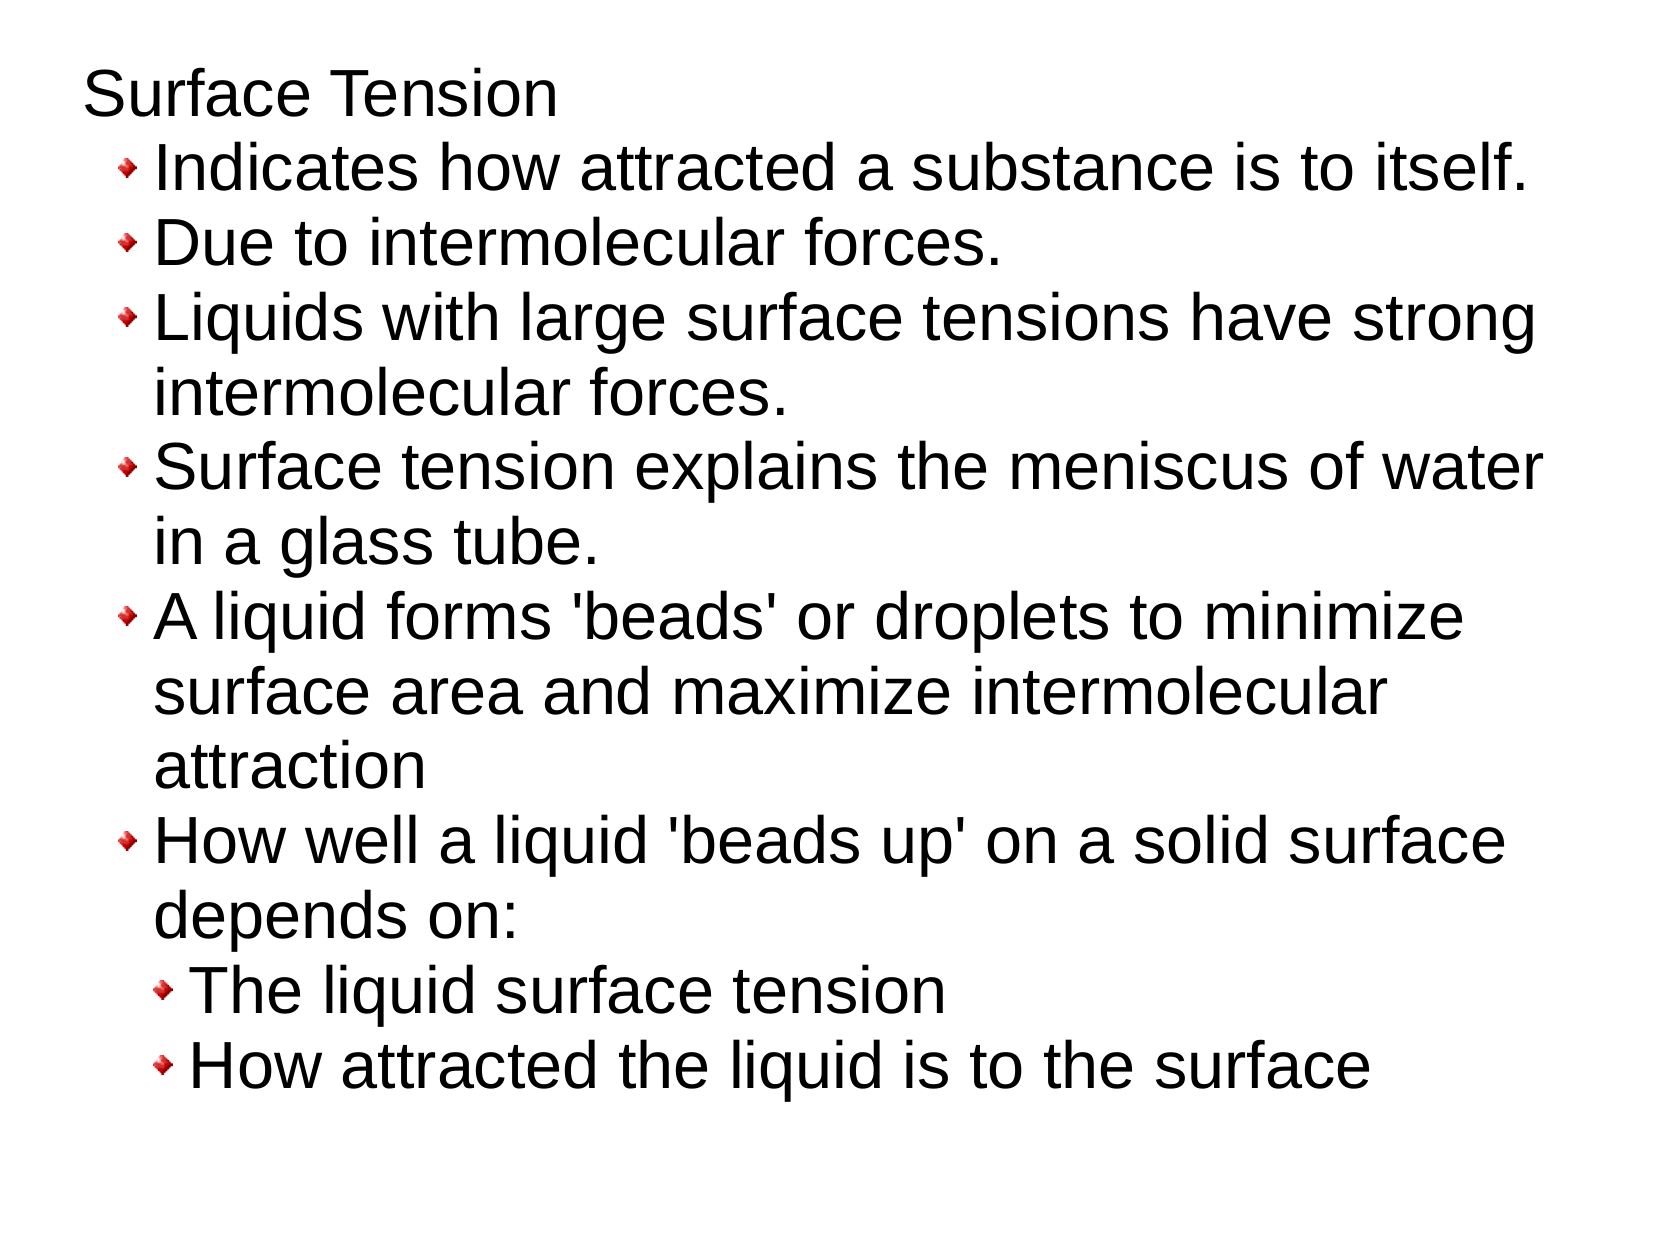

# Surface Tension
Indicates how attracted a substance is to itself.
Due to intermolecular forces.
Liquids with large surface tensions have strong intermolecular forces.
Surface tension explains the meniscus of water in a glass tube.
A liquid forms 'beads' or droplets to minimize surface area and maximize intermolecular attraction
How well a liquid 'beads up' on a solid surface depends on:
The liquid surface tension
How attracted the liquid is to the surface